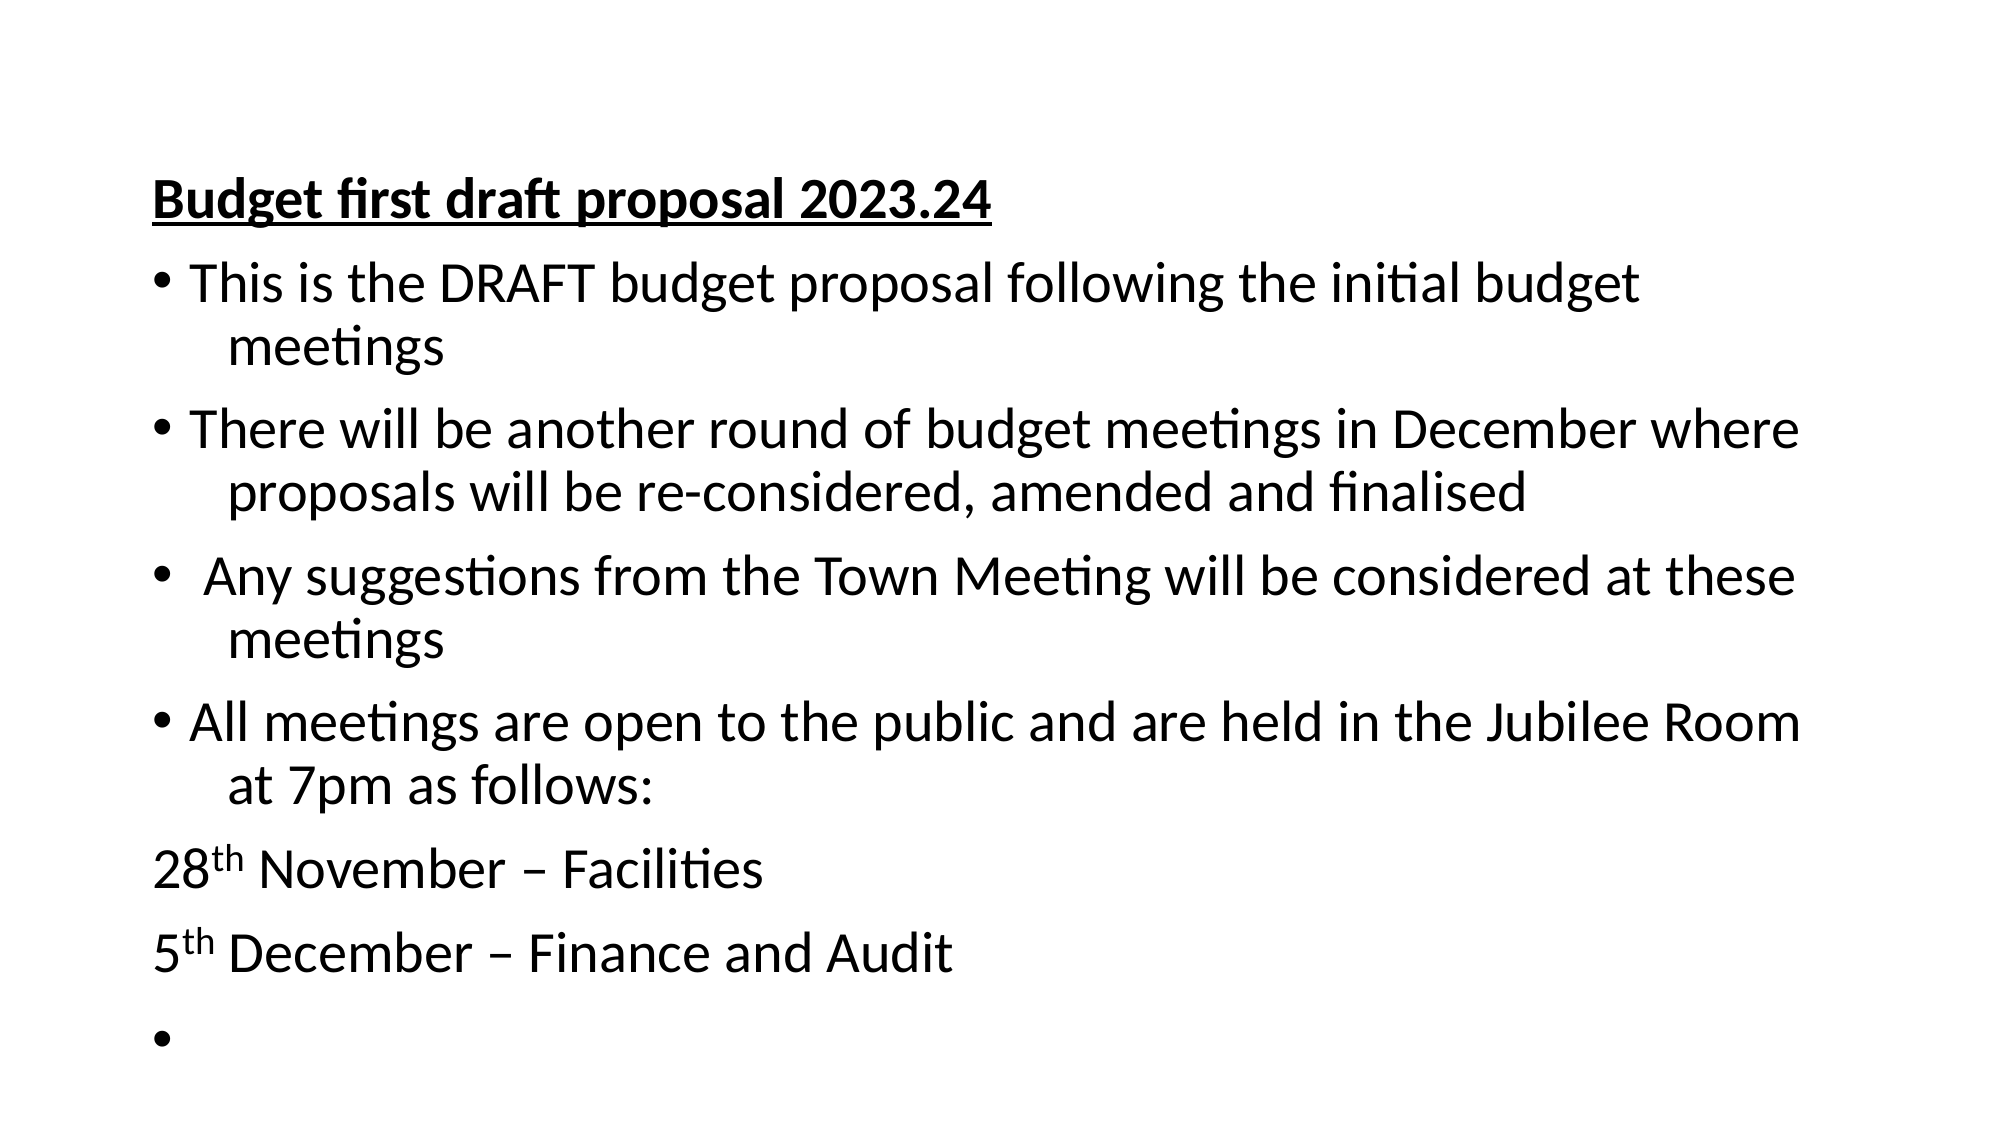

# Budget first draft proposal 2023.24
This is the DRAFT budget proposal following the initial budget meetings
There will be another round of budget meetings in December where proposals will be re-considered, amended and finalised
 Any suggestions from the Town Meeting will be considered at these meetings
All meetings are open to the public and are held in the Jubilee Room at 7pm as follows:
28th November – Facilities
5th December – Finance and Audit